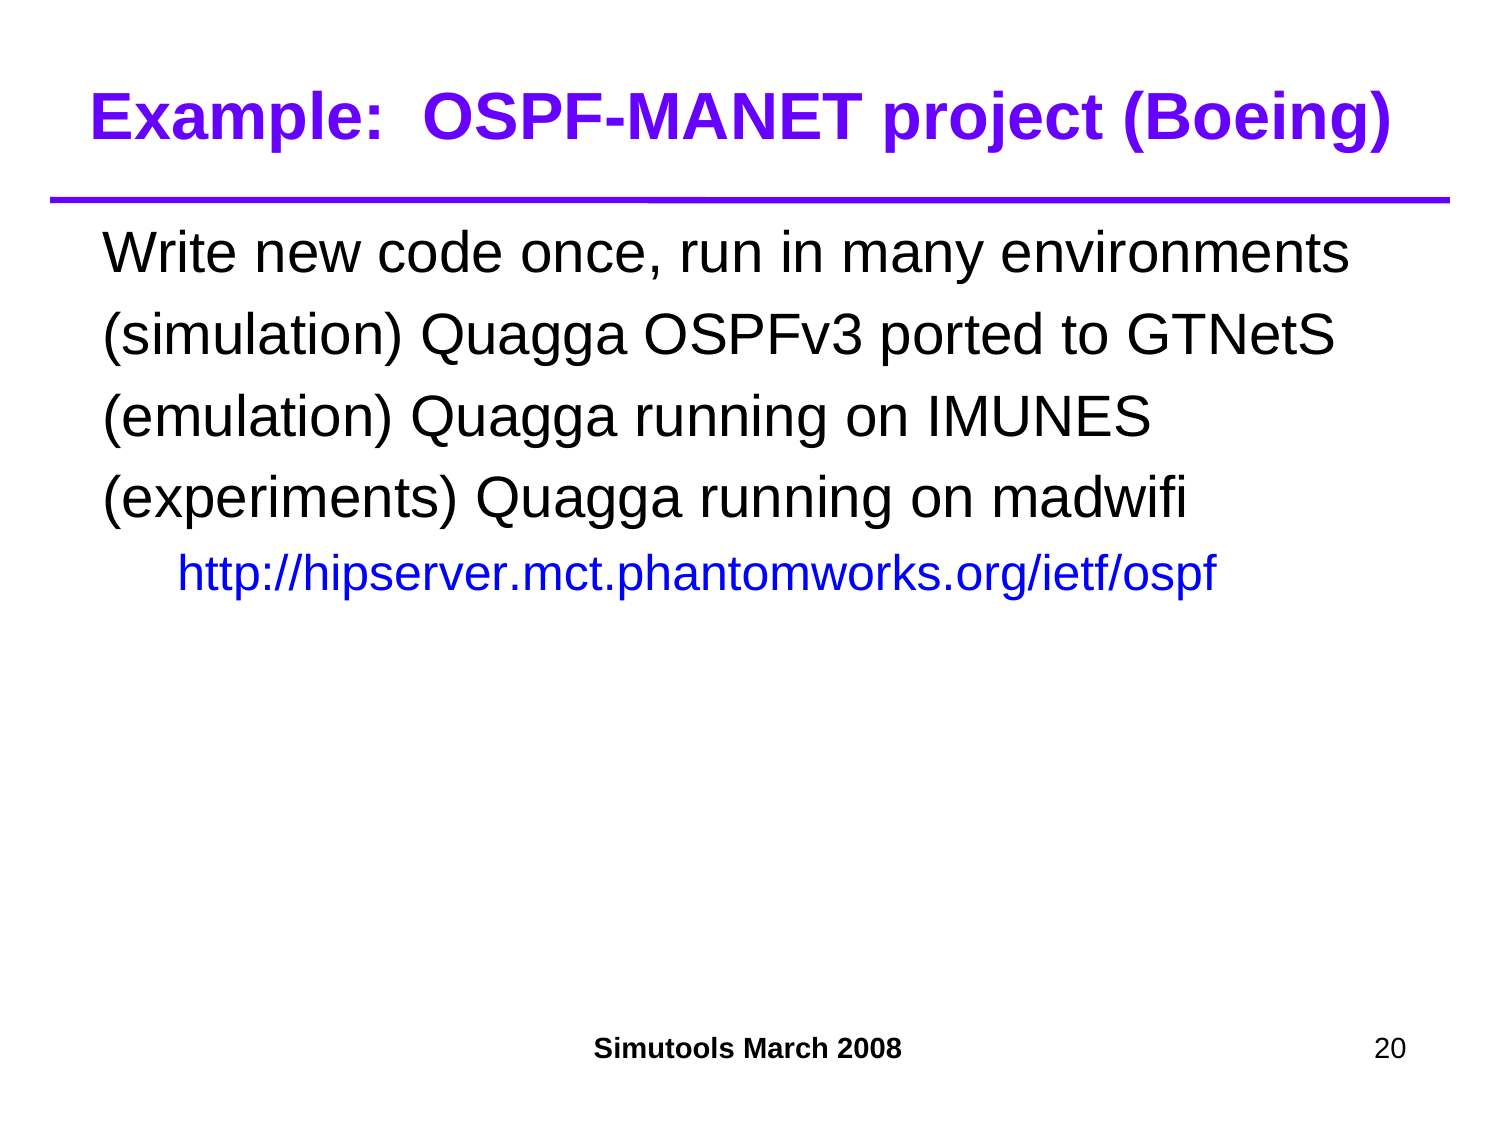

# Example: OSPF-MANET project (Boeing)
Write new code once, run in many environments
(simulation) Quagga OSPFv3 ported to GTNetS
(emulation) Quagga running on IMUNES
(experiments) Quagga running on madwifi
http://hipserver.mct.phantomworks.org/ietf/ospf
20